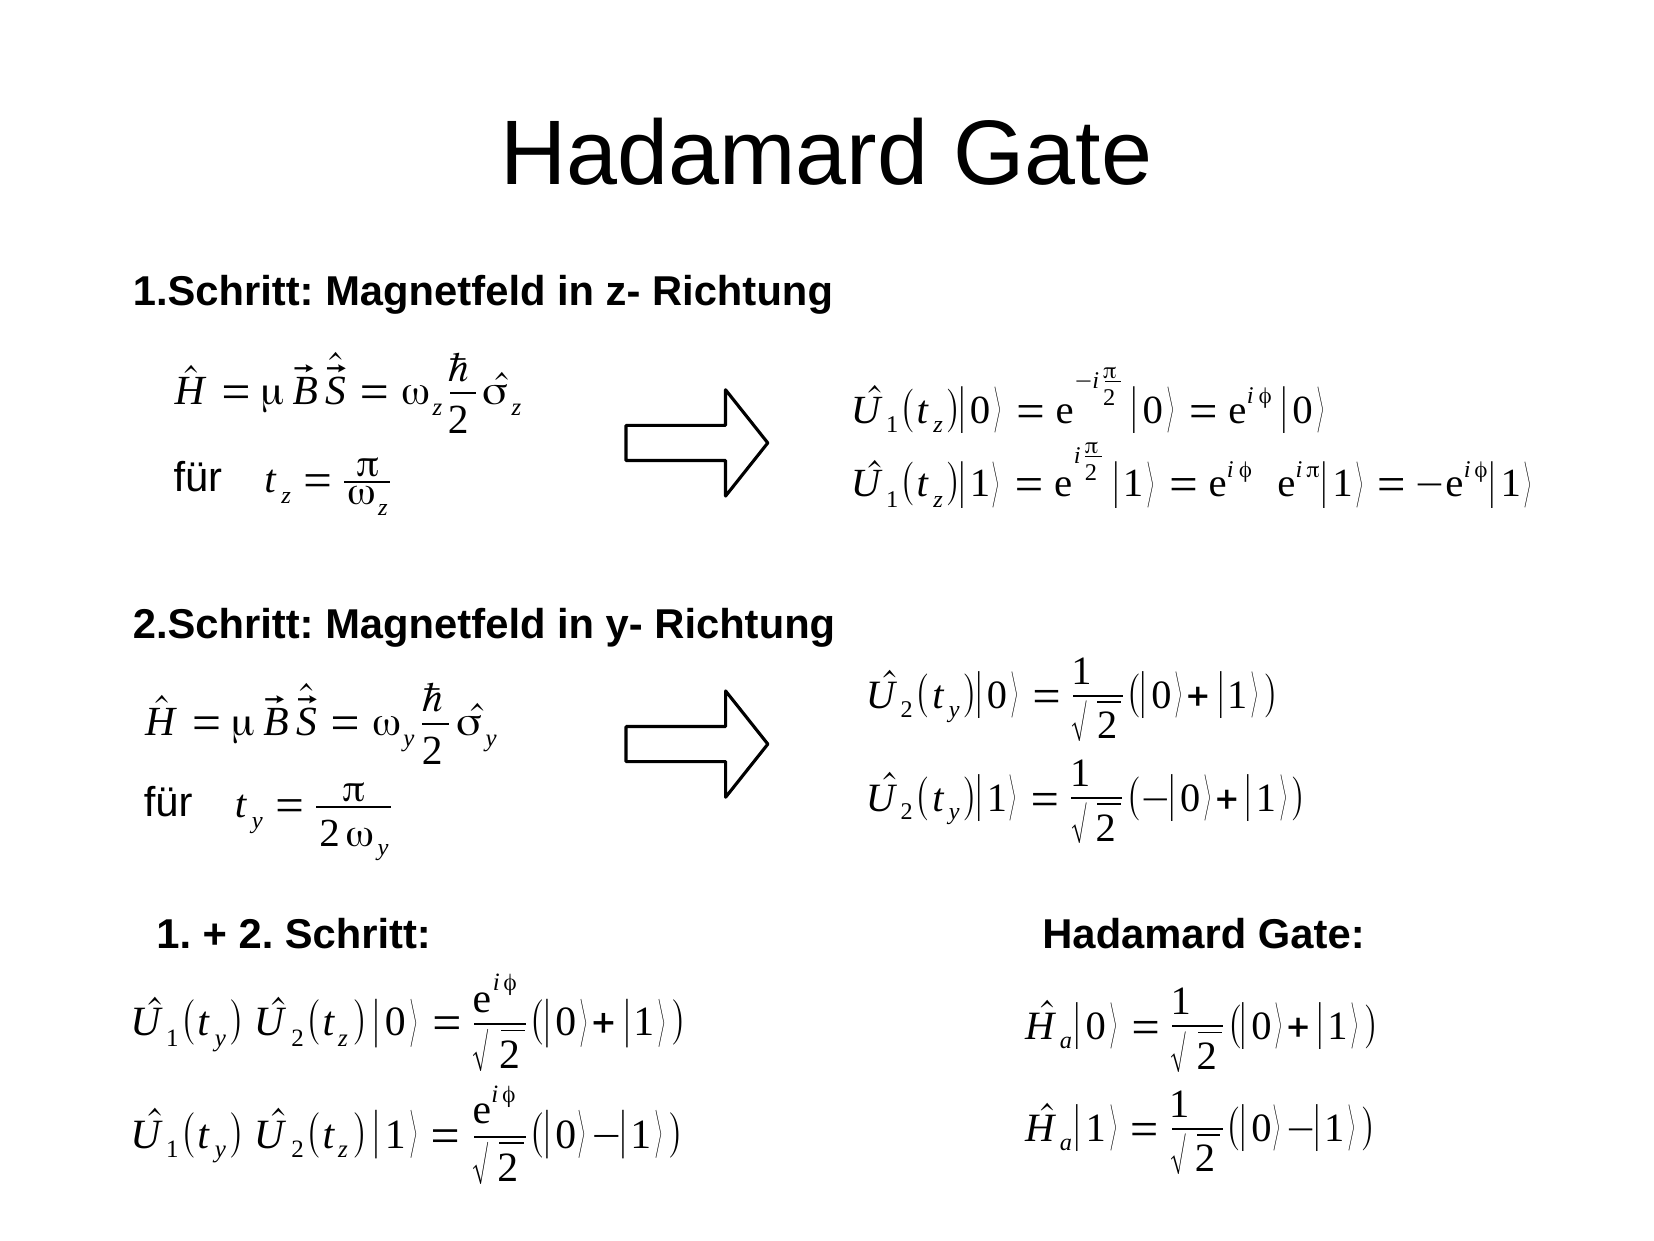

# Hadamard Gate
1.Schritt: Magnetfeld in z- Richtung
für
2.Schritt: Magnetfeld in y- Richtung
für
1. + 2. Schritt:
Hadamard Gate: